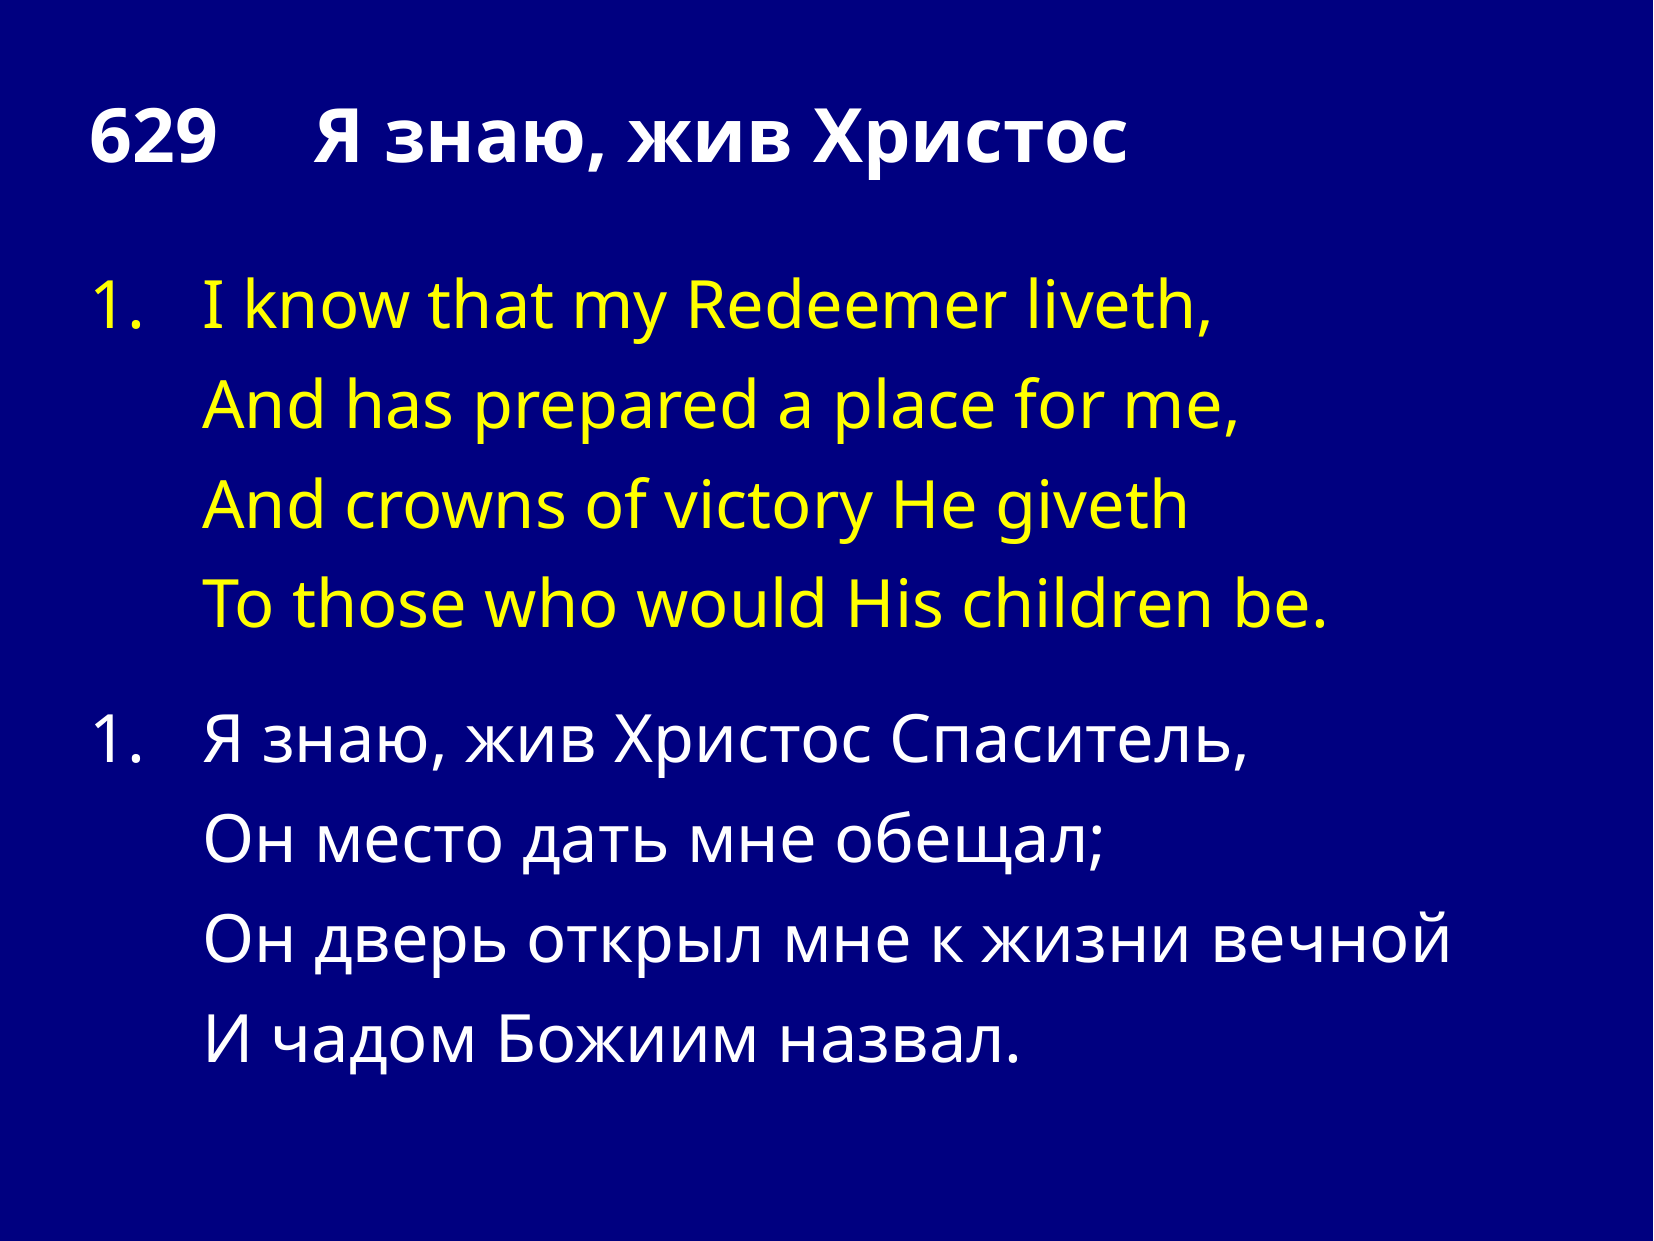

629	Я знаю, жив Христос
1.	I know that my Redeemer liveth,
	And has prepared a place for me,
	And crowns of victory He giveth
	To those who would His children be.
1.	Я знаю, жив Христос Спаситель,
	Он место дать мне обещал;
	Он дверь открыл мне к жизни вечной
	И чадом Божиим назвал.